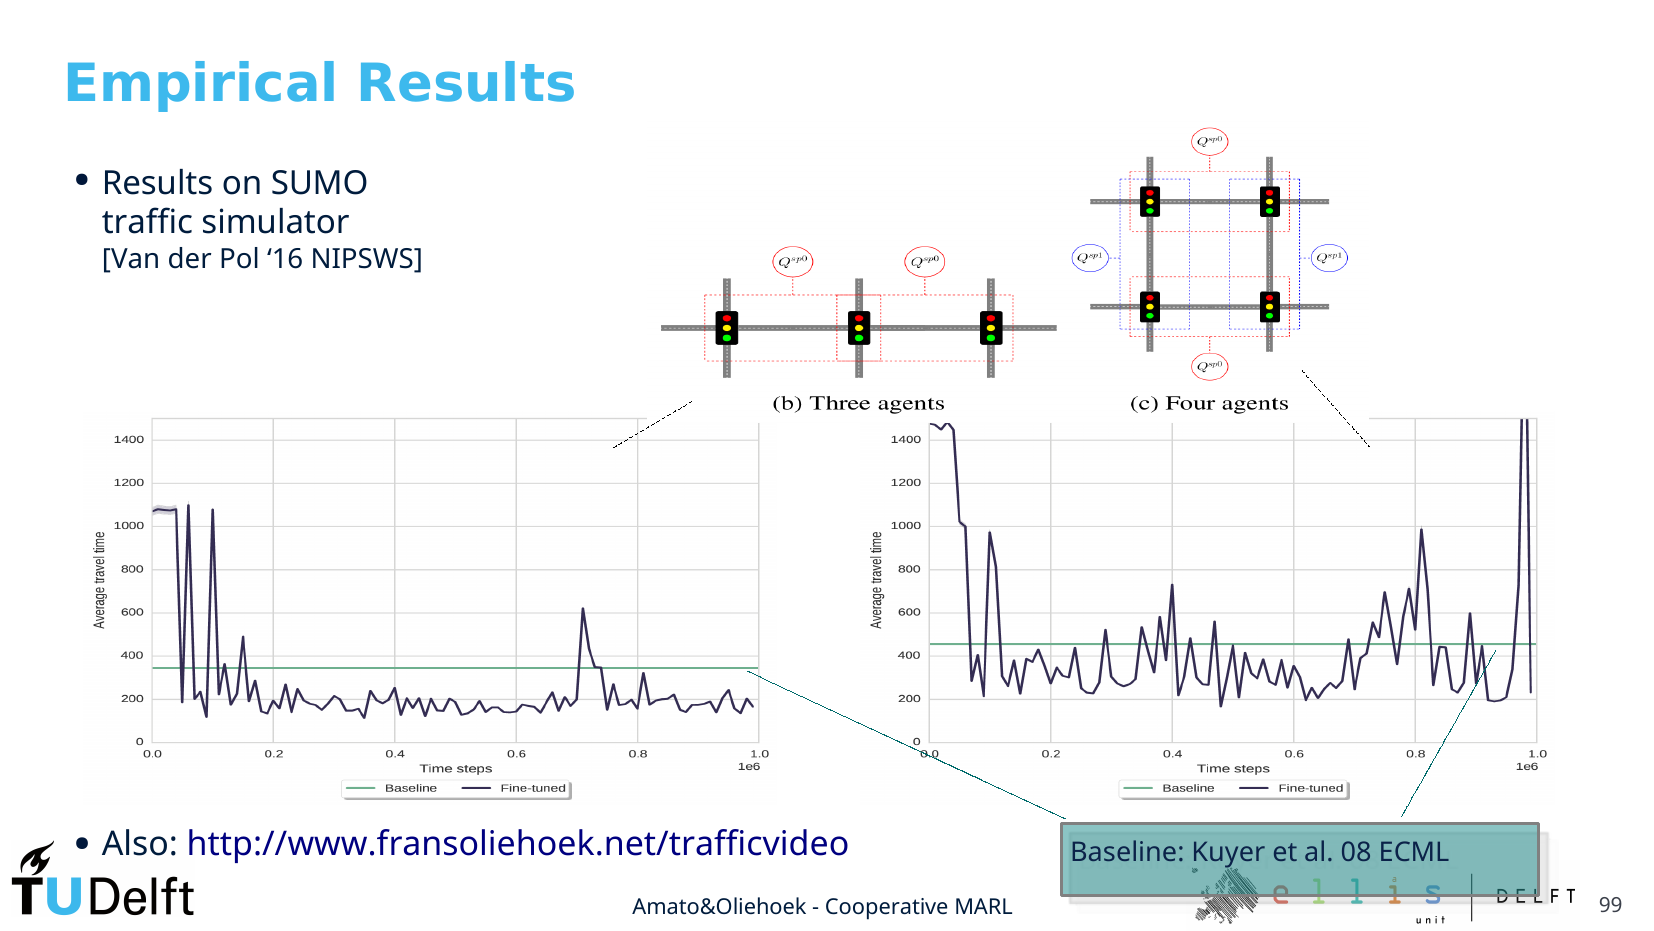

# Empirical Results
Results on SUMO
traffic simulator
[Van der Pol ‘16 NIPSWS]
Also: http://www.fransoliehoek.net/trafficvideo
Baseline: Kuyer et al. 08 ECML
Amato&Oliehoek - Cooperative MARL